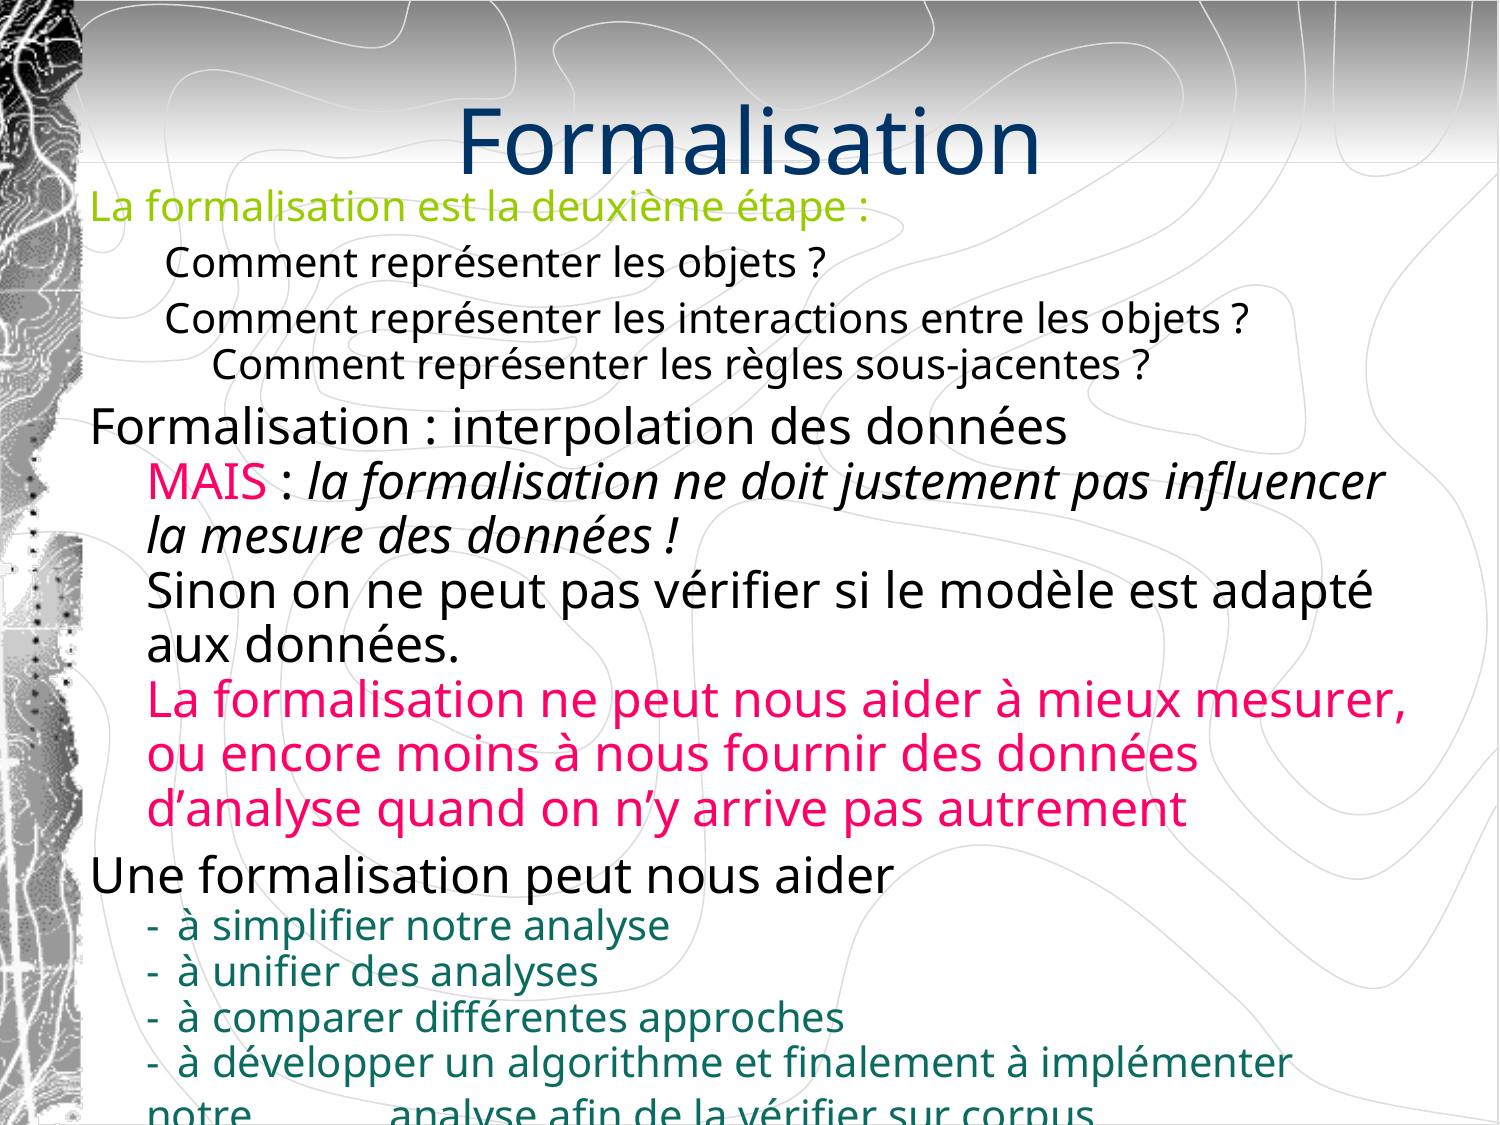

# Formalisation
La formalisation est la deuxième étape :
Comment représenter les objets ?
Comment représenter les interactions entre les objets ? Comment représenter les règles sous-jacentes ?
Formalisation : interpolation des données
MAIS : la formalisation ne doit justement pas influencer la mesure des données !
Sinon on ne peut pas vérifier si le modèle est adapté aux données.
La formalisation ne peut nous aider à mieux mesurer, ou encore moins à nous fournir des données d’analyse quand on n’y arrive pas autrement
Une formalisation peut nous aider
- 	à simplifier notre analyse
- 	à unifier des analyses
- 	à comparer différentes approches
- 	à développer un algorithme et finalement à implémenter notre 	analyse afin de la vérifier sur corpus